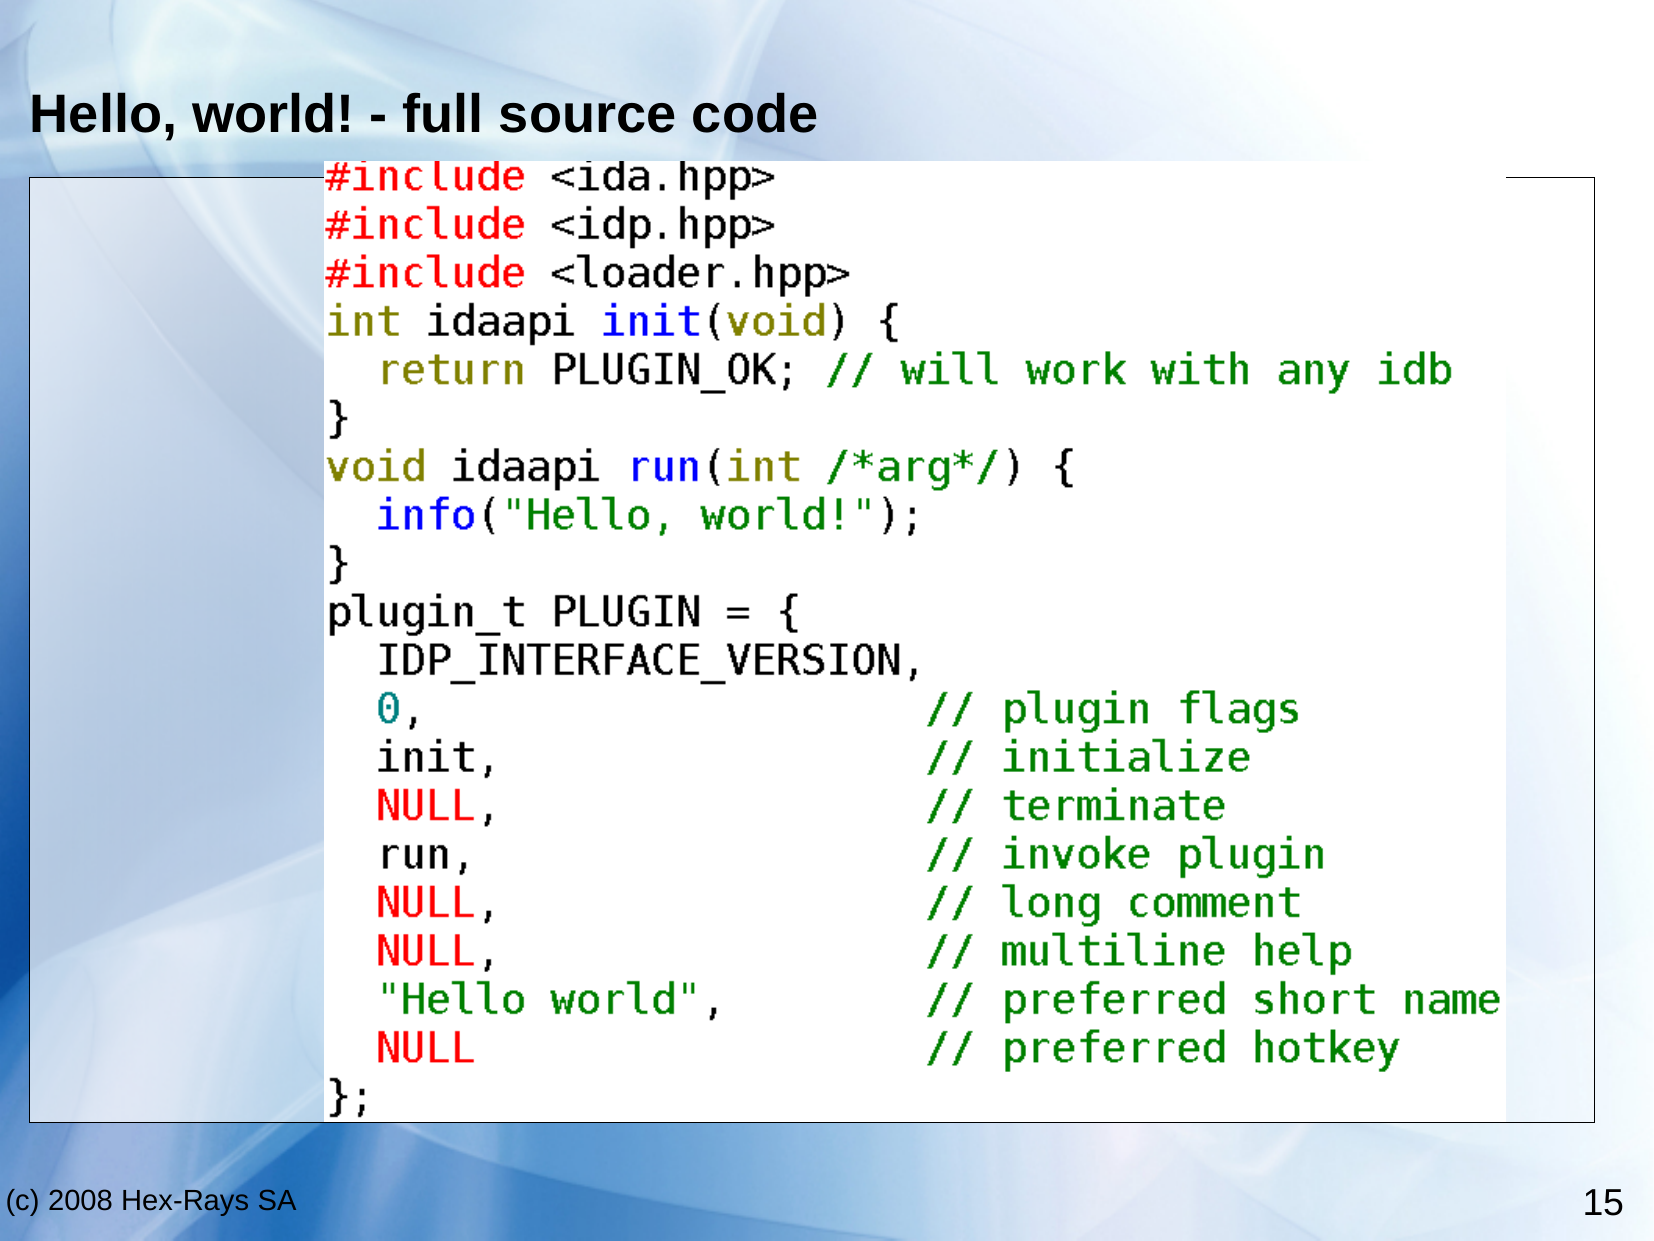

# Hello, world! - full source code
15
(c) 2008 Hex-Rays SA